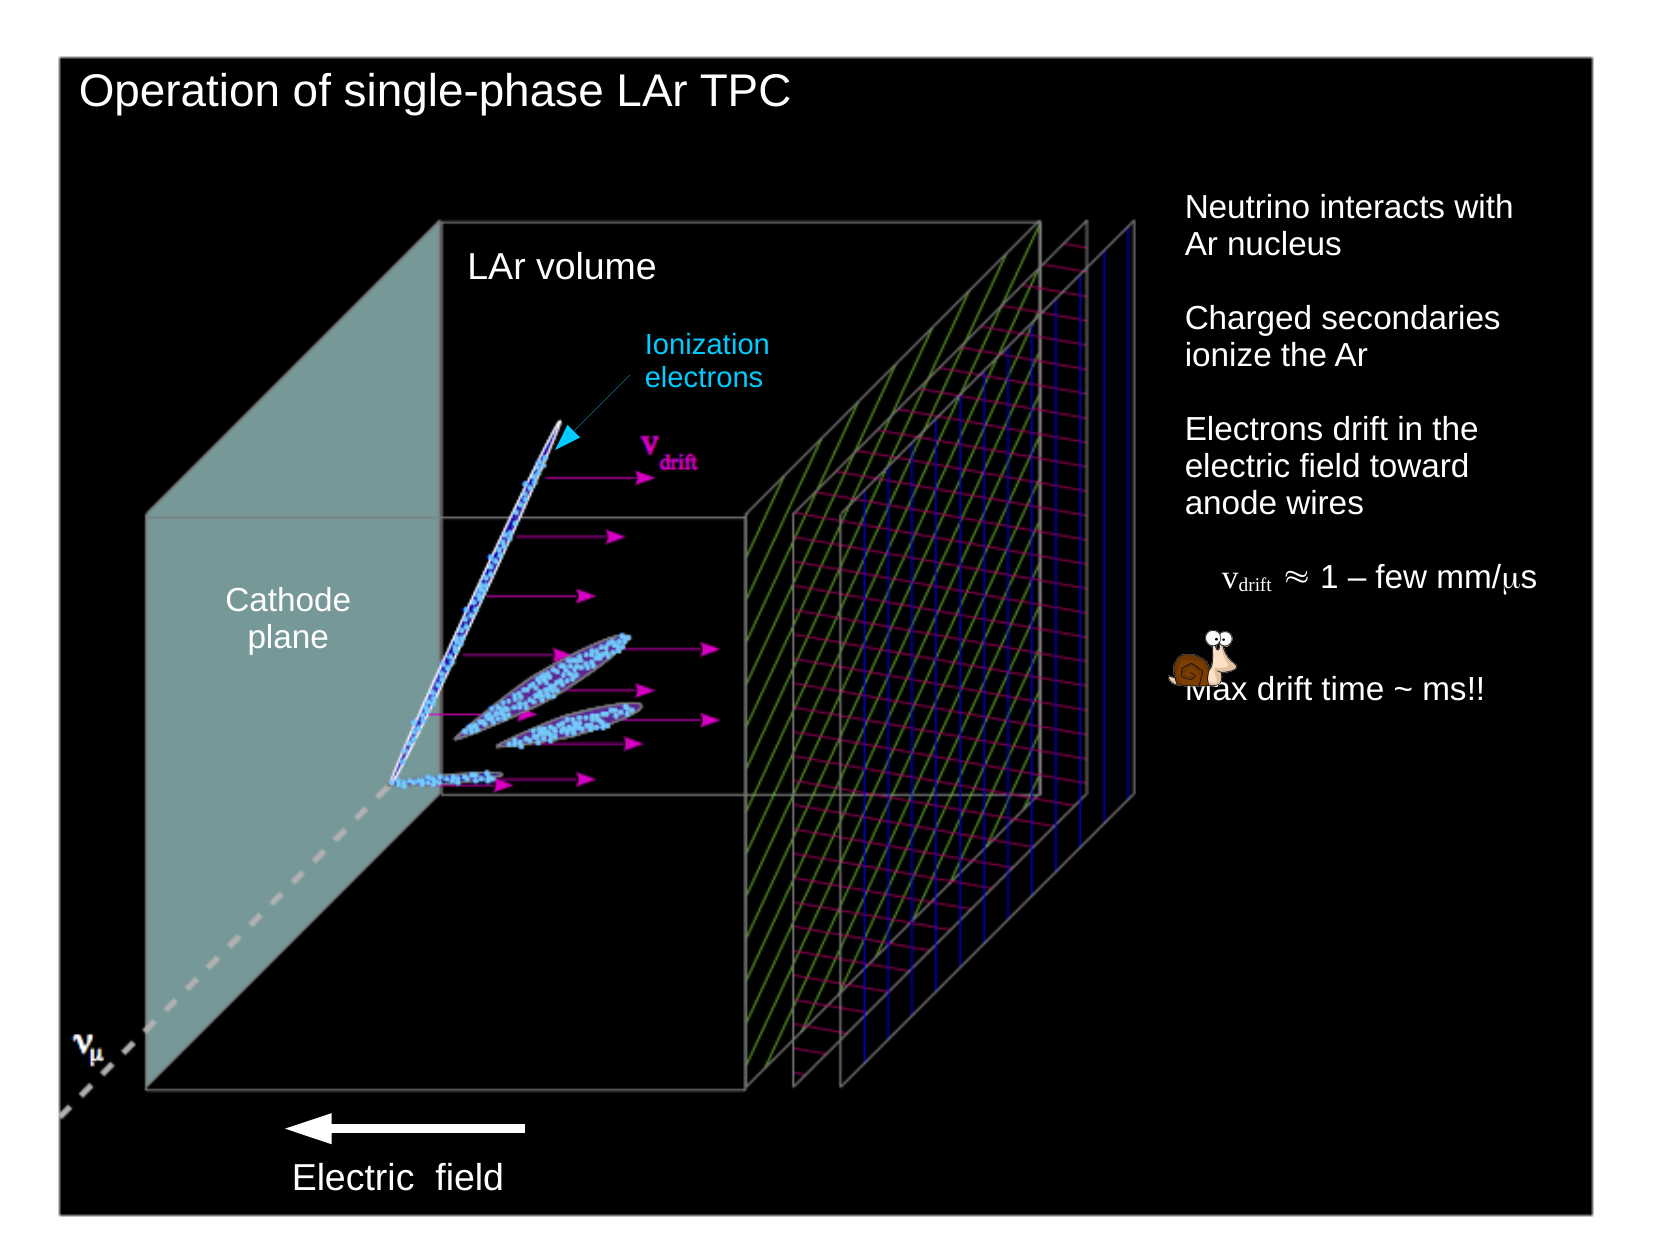

Operation of single-phase LAr TPC
Neutrino interacts with
Ar nucleus
Charged secondaries
ionize the Ar
Electrons drift in the
electric field toward
anode wires
 vdrift ≈ 1 – few mm/μs
Max drift time ~ ms!!
LAr volume
Ionization
electrons
Cathode
plane
Electric field
86